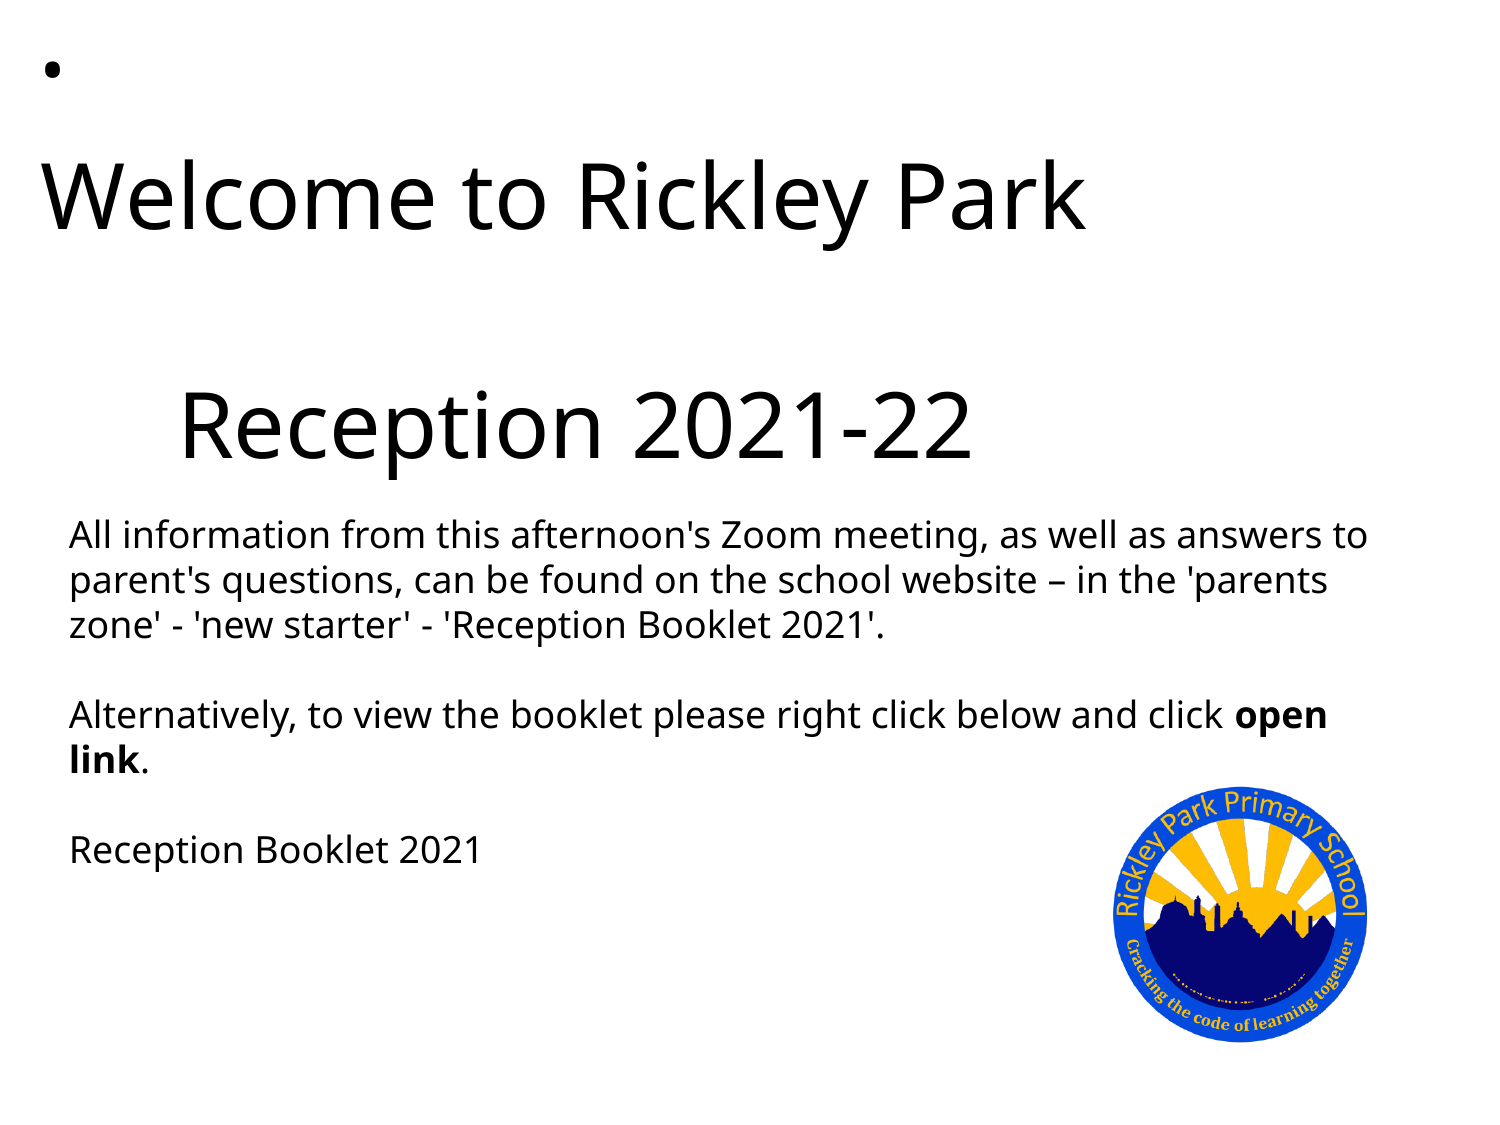

# Welcome to Rickley Park
 Reception 2021-22
All information from this afternoon's Zoom meeting, as well as answers to parent's questions, can be found on the school website – in the 'parents zone' - 'new starter' - 'Reception Booklet 2021'.
Alternatively, to view the booklet please right click below and click open link.
Reception Booklet 2021